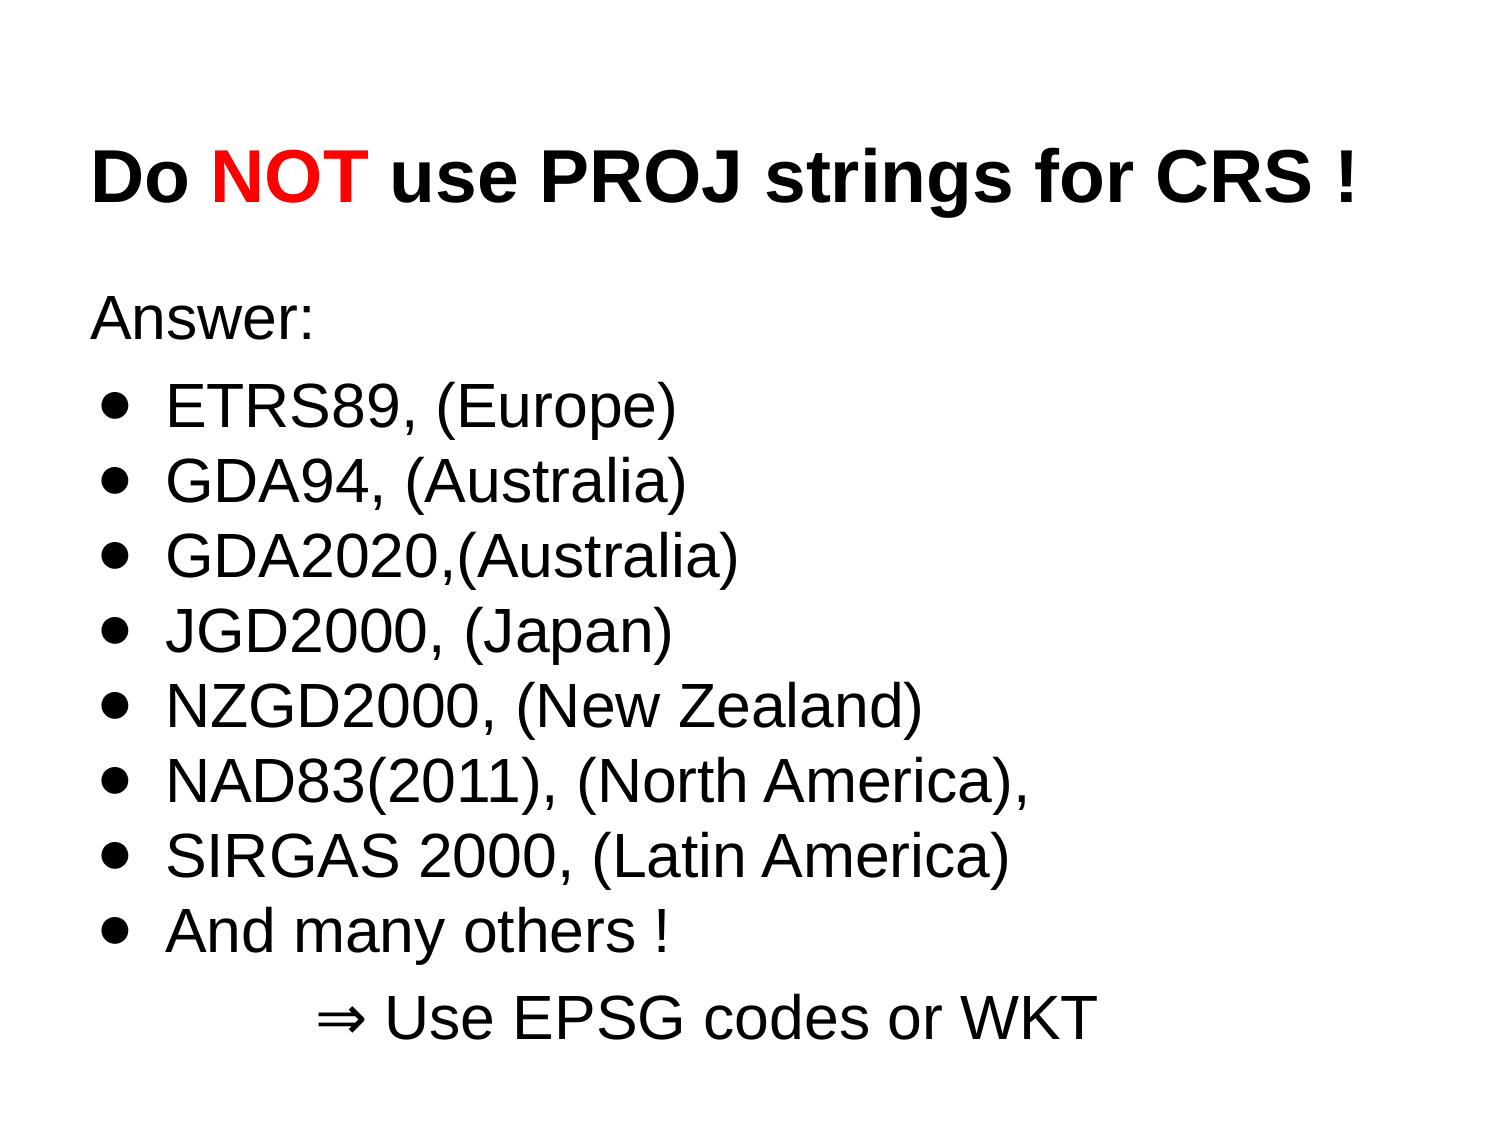

# Do NOT use PROJ strings for CRS !
Answer:
ETRS89, (Europe)
GDA94, (Australia)
GDA2020,(Australia)
JGD2000, (Japan)
NZGD2000, (New Zealand)
NAD83(2011), (North America),
SIRGAS 2000, (Latin America)
And many others !
⇒ Use EPSG codes or WKT